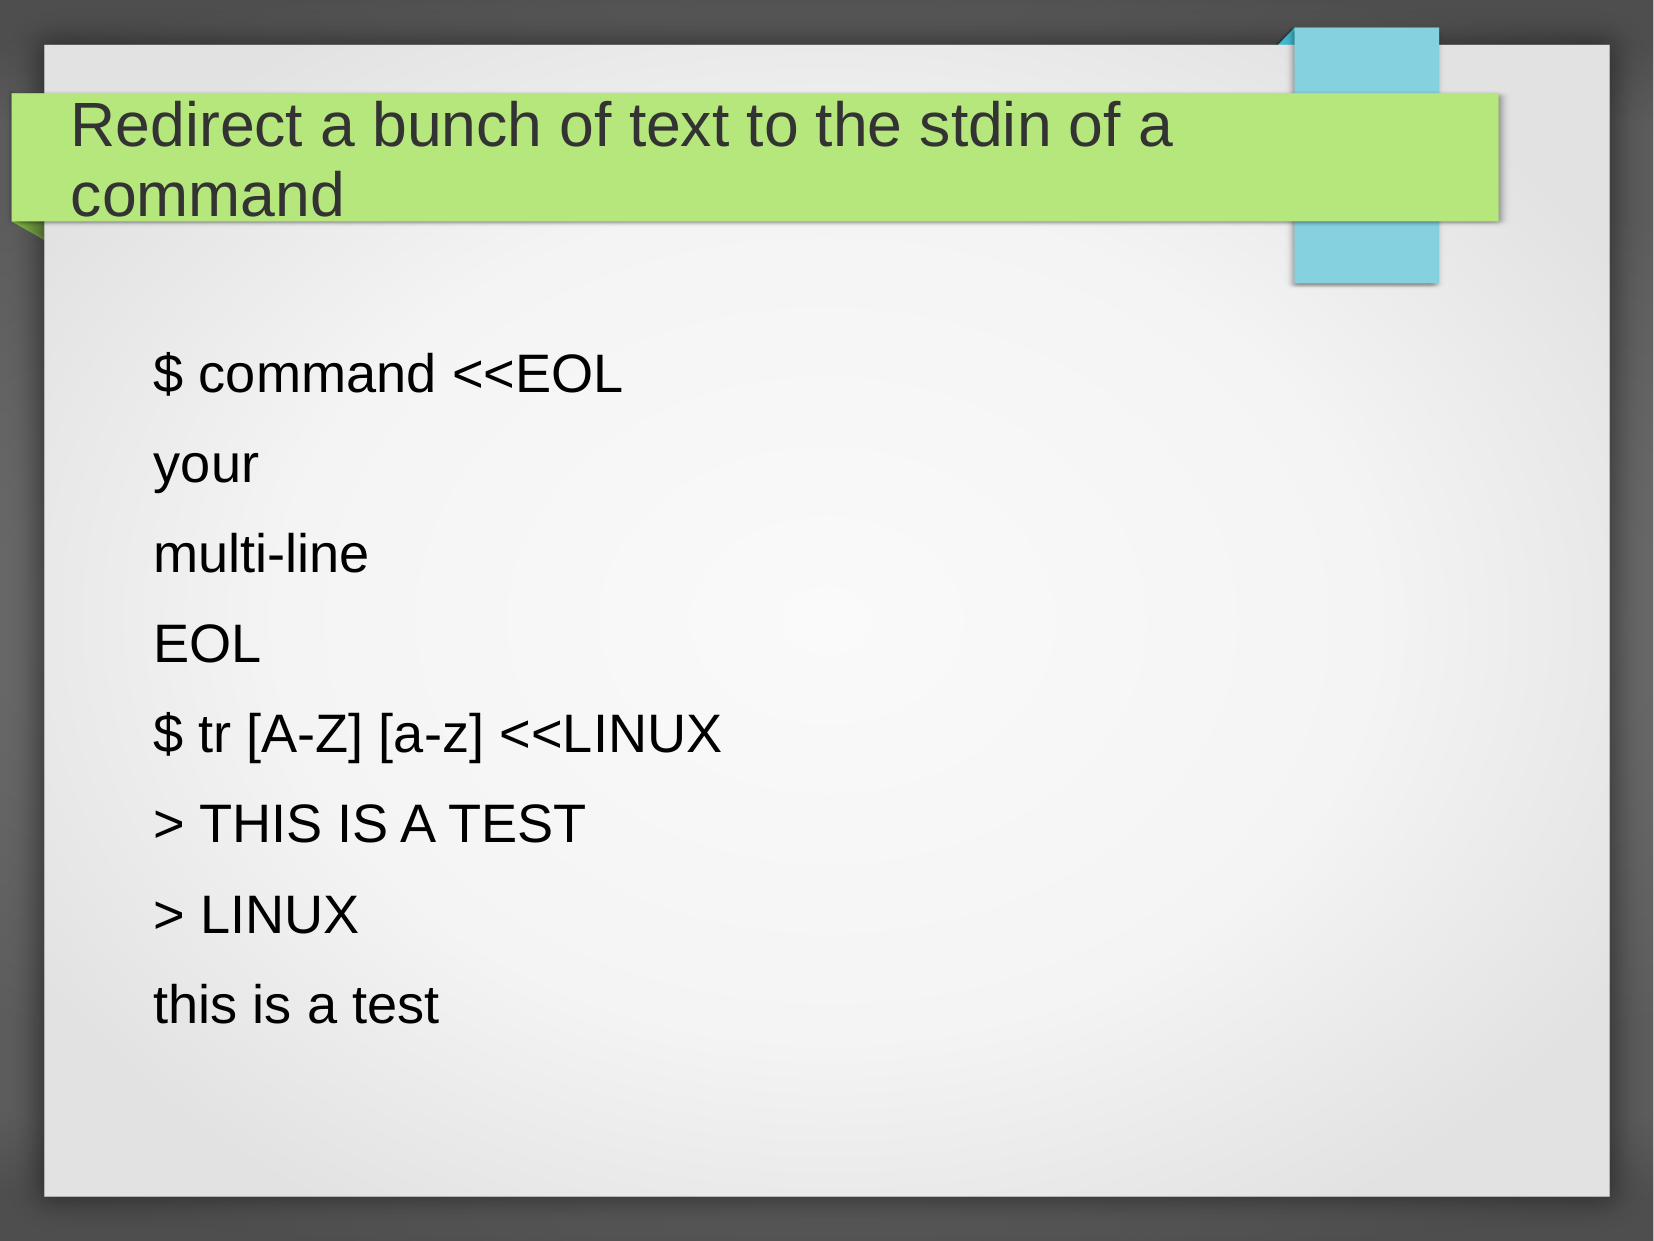

# Redirect a bunch of text to the stdin of a command
$ command <<EOL
your
multi-line
EOL
$ tr [A-Z] [a-z] <<LINUX
> THIS IS A TEST
> LINUX
this is a test